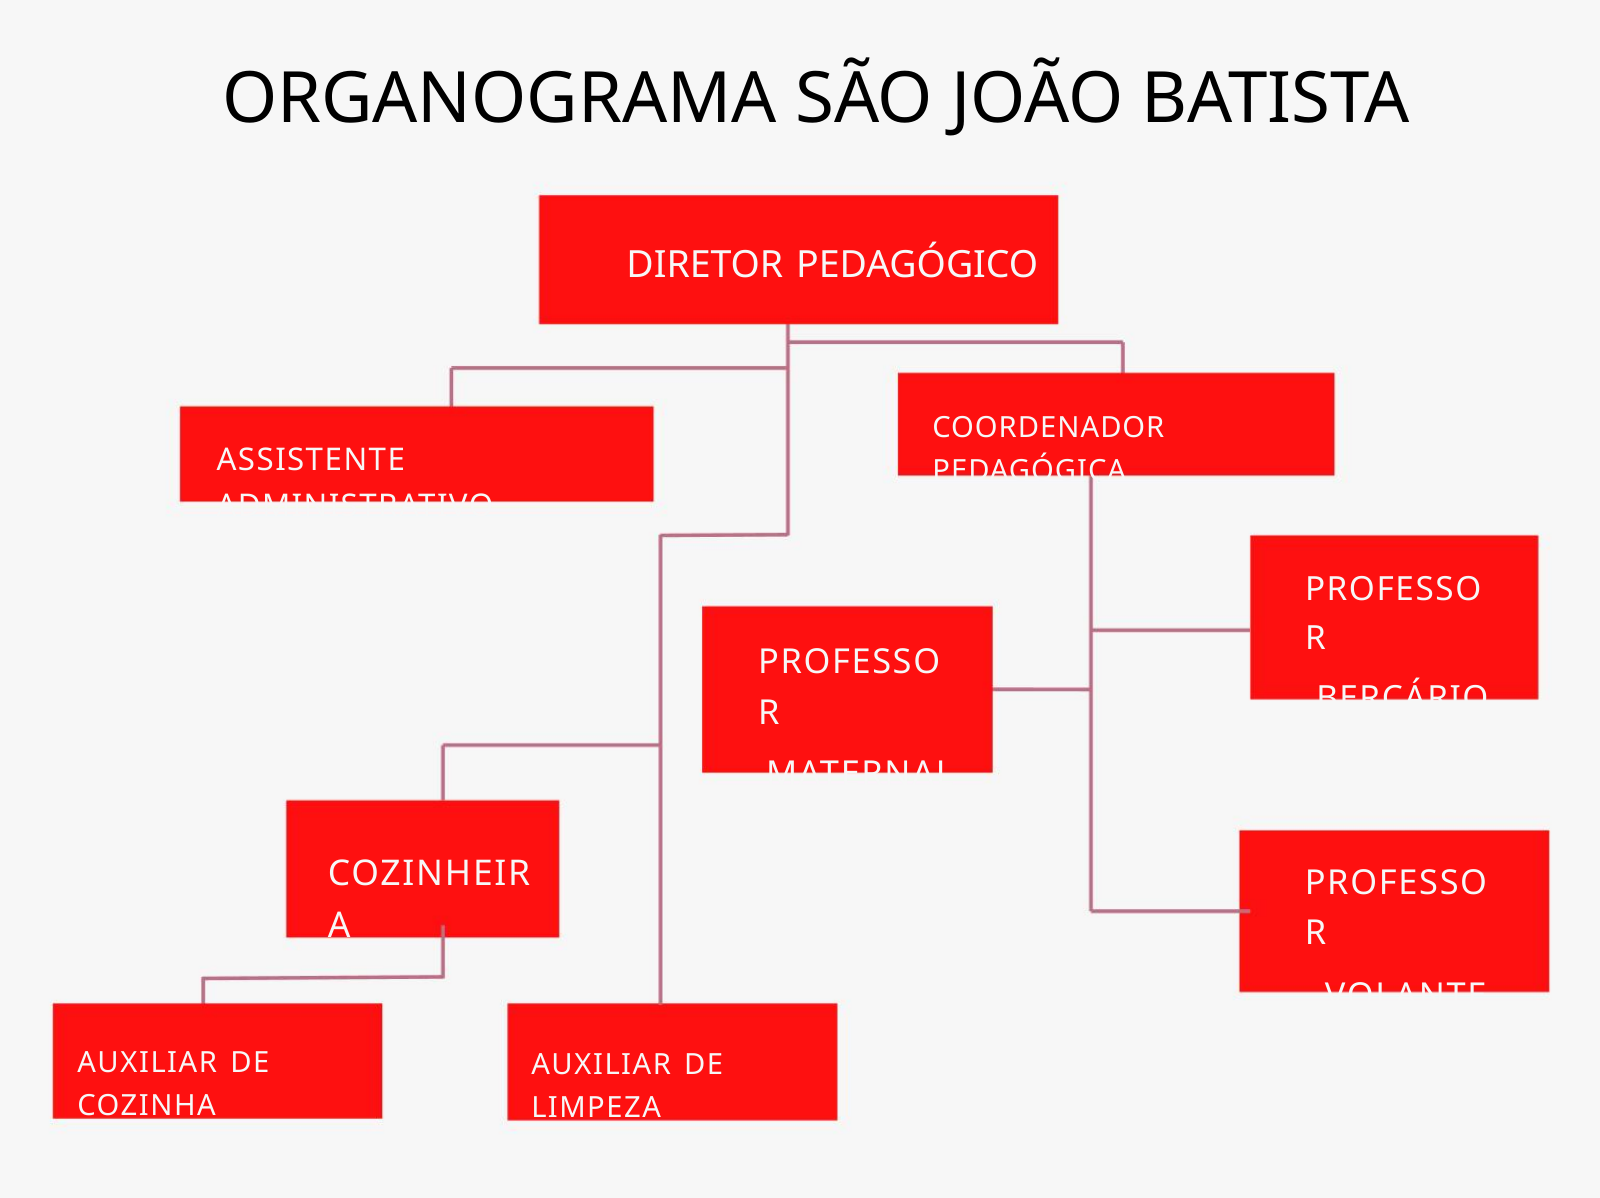

ORGANOGRAMA SÃO JOÃO BATISTA
DIRETOR PEDAGÓGICO
COORDENADOR PEDAGÓGICA
ASSISTENTE ADMINISTRATIVO
PROFESSOR
BERÇÁRIO
PROFESSOR
MATERNAL
COZINHEIRA
PROFESSOR
VOLANTE
AUXILIAR DE COZINHA
AUXILIAR DE LIMPEZA